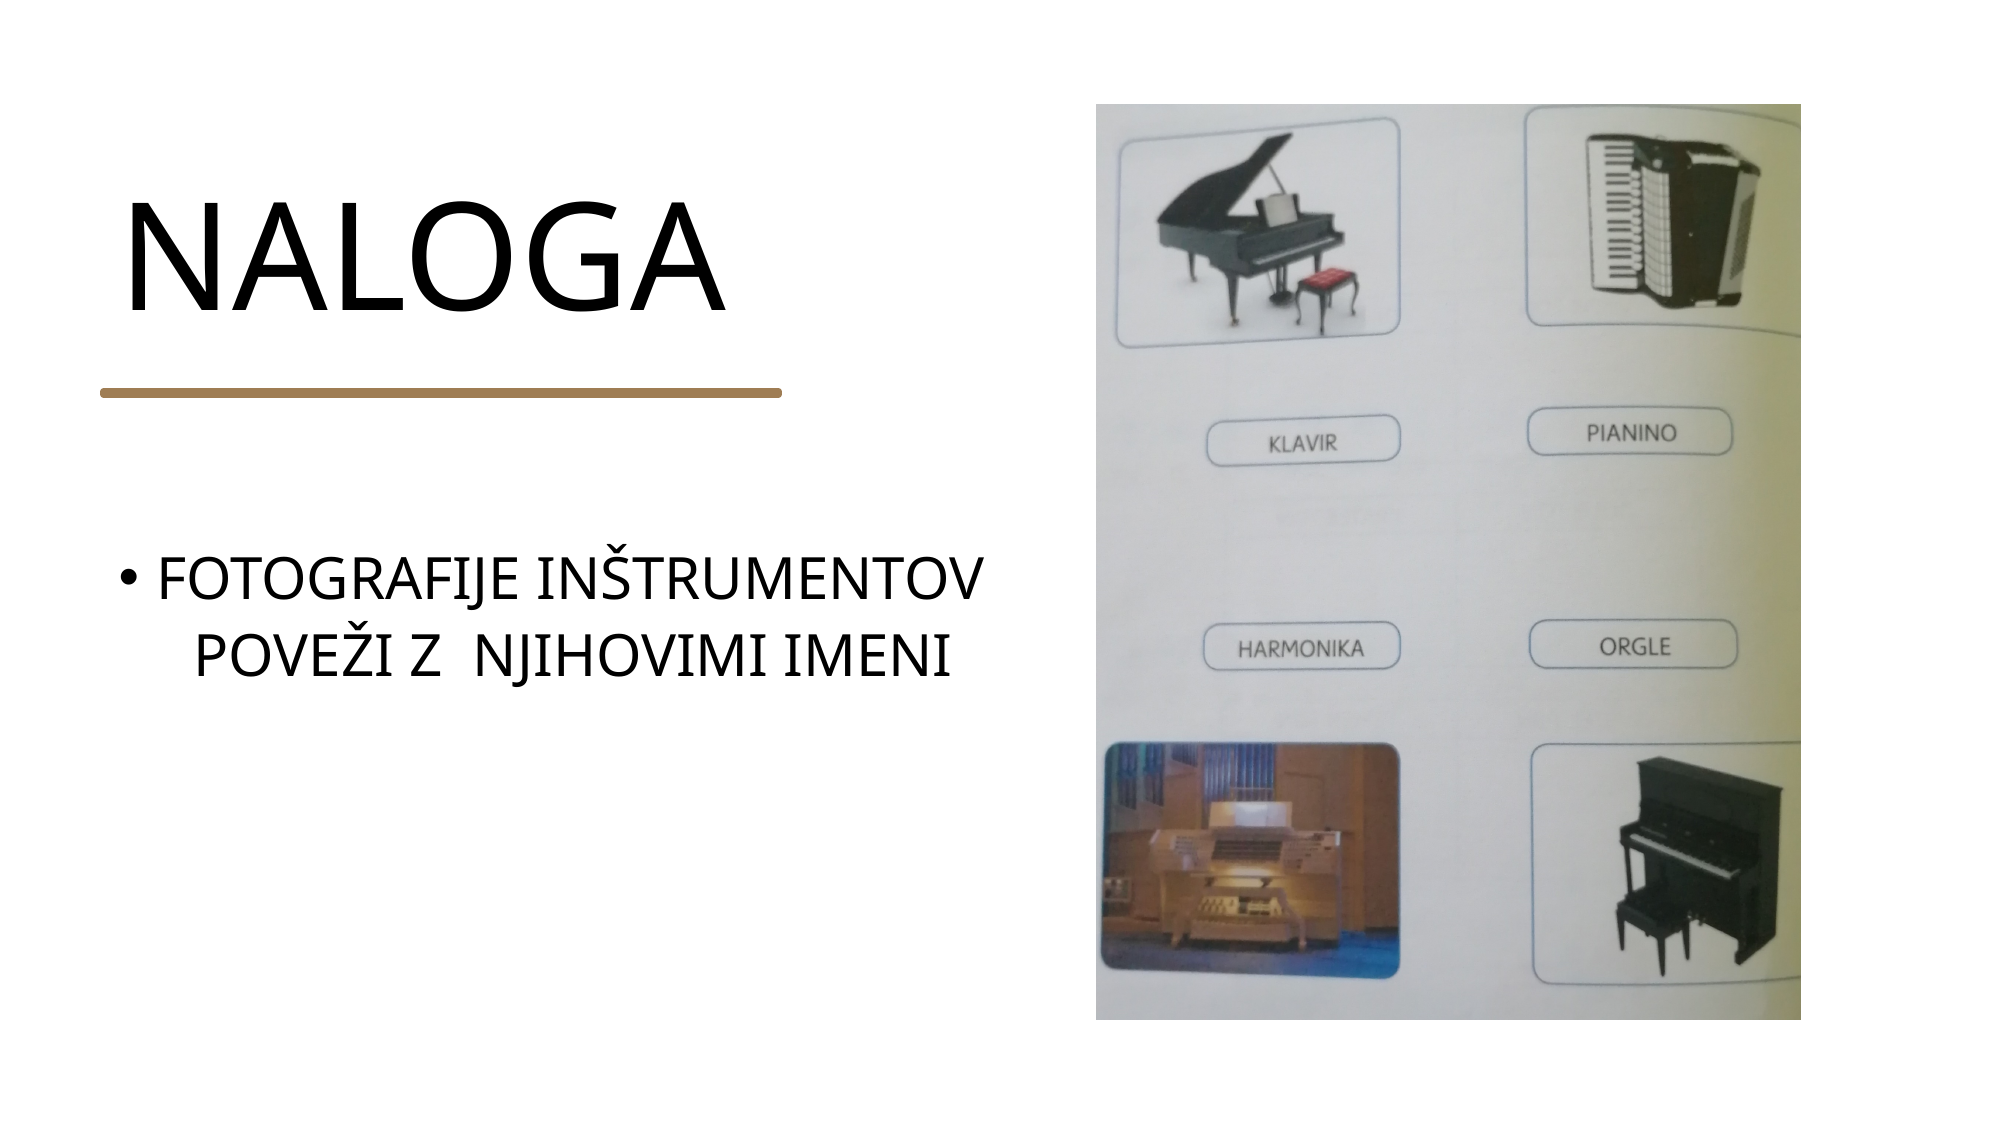

# NALOGA
FOTOGRAFIJE INŠTRUMENTOV POVEŽI Z NJIHOVIMI IMENI